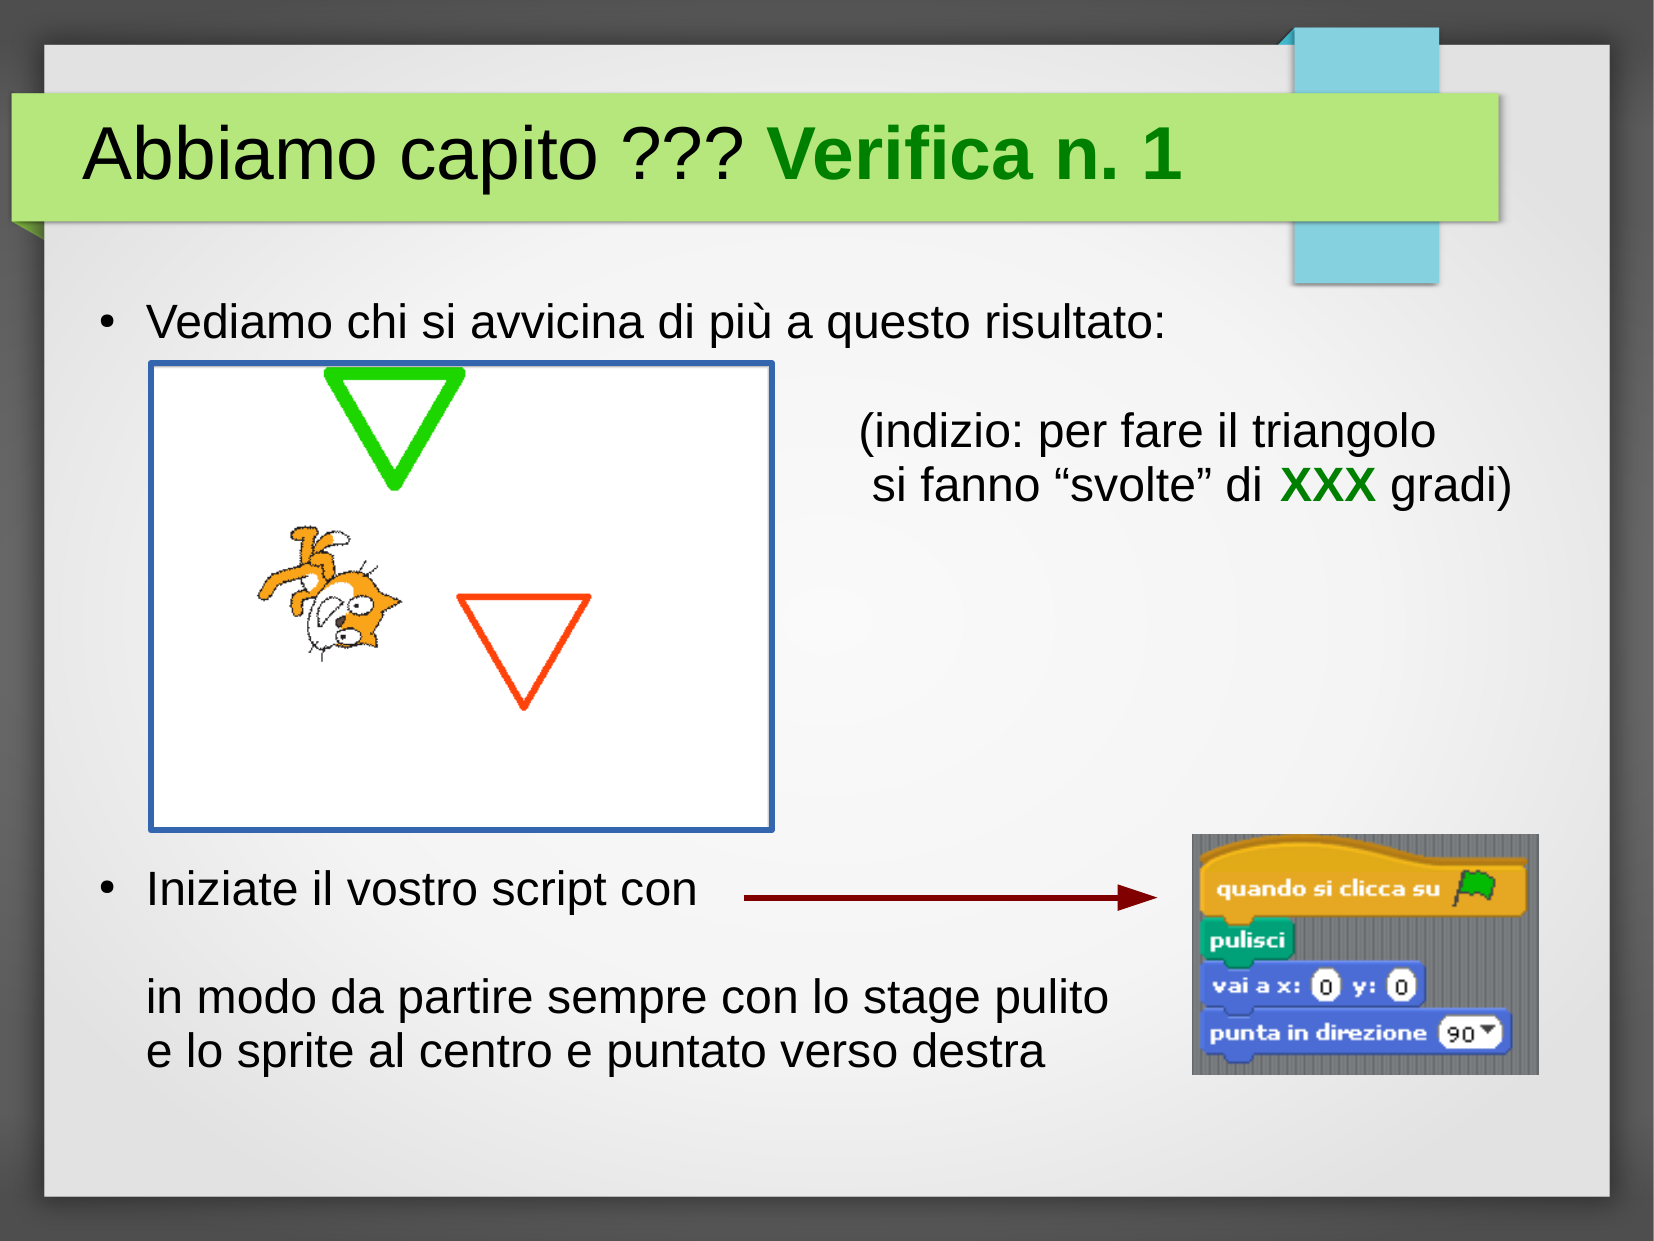

# Abbiamo capito ??? Verifica n. 1
Vediamo chi si avvicina di più a questo risultato:
 (indizio: per fare il triangolo
 si fanno “svolte” di XXX gradi)
Iniziate il vostro script con
in modo da partire sempre con lo stage pulito
e lo sprite al centro e puntato verso destra